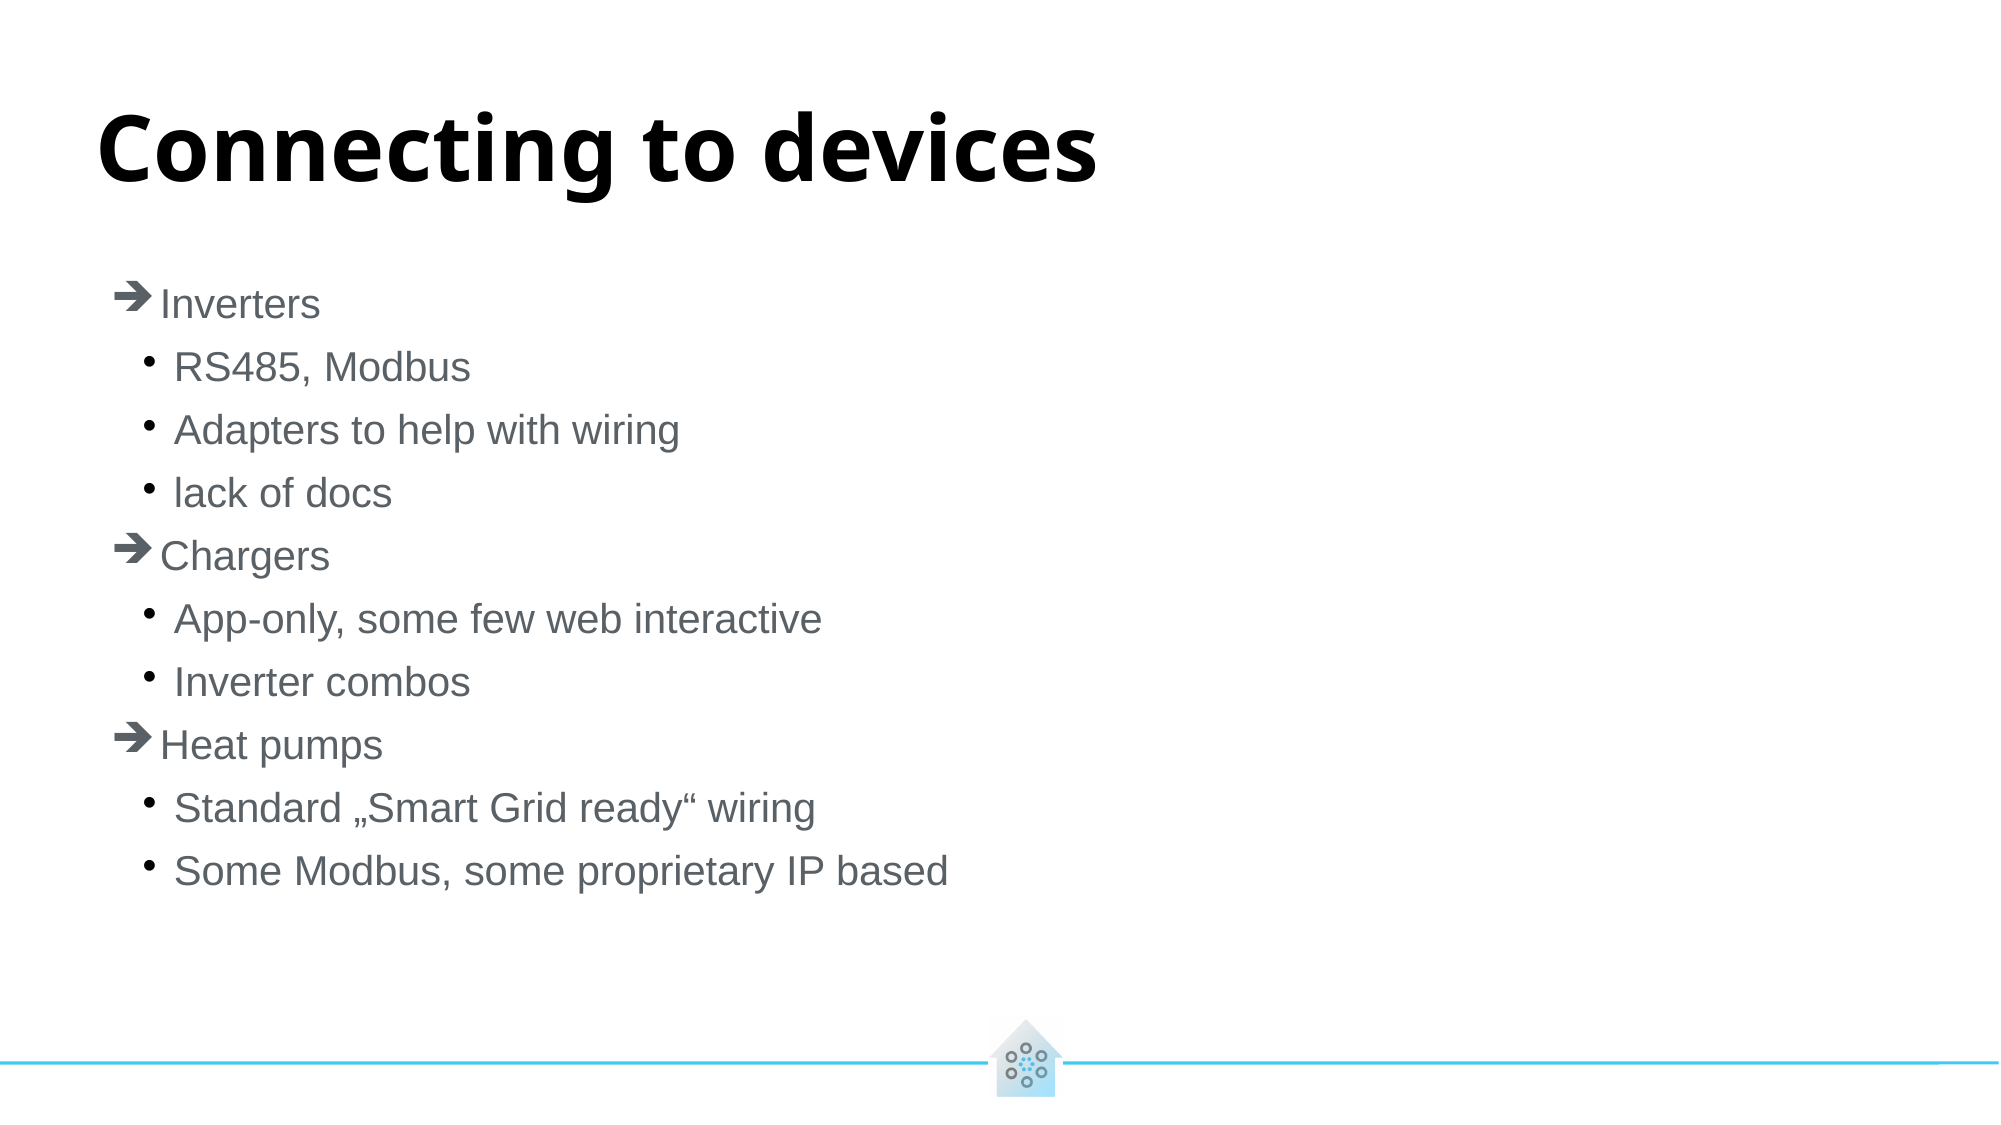

Connecting to devices
 Inverters
RS485, Modbus
Adapters to help with wiring
lack of docs
 Chargers
App-only, some few web interactive
Inverter combos
 Heat pumps
Standard „Smart Grid ready“ wiring
Some Modbus, some proprietary IP based